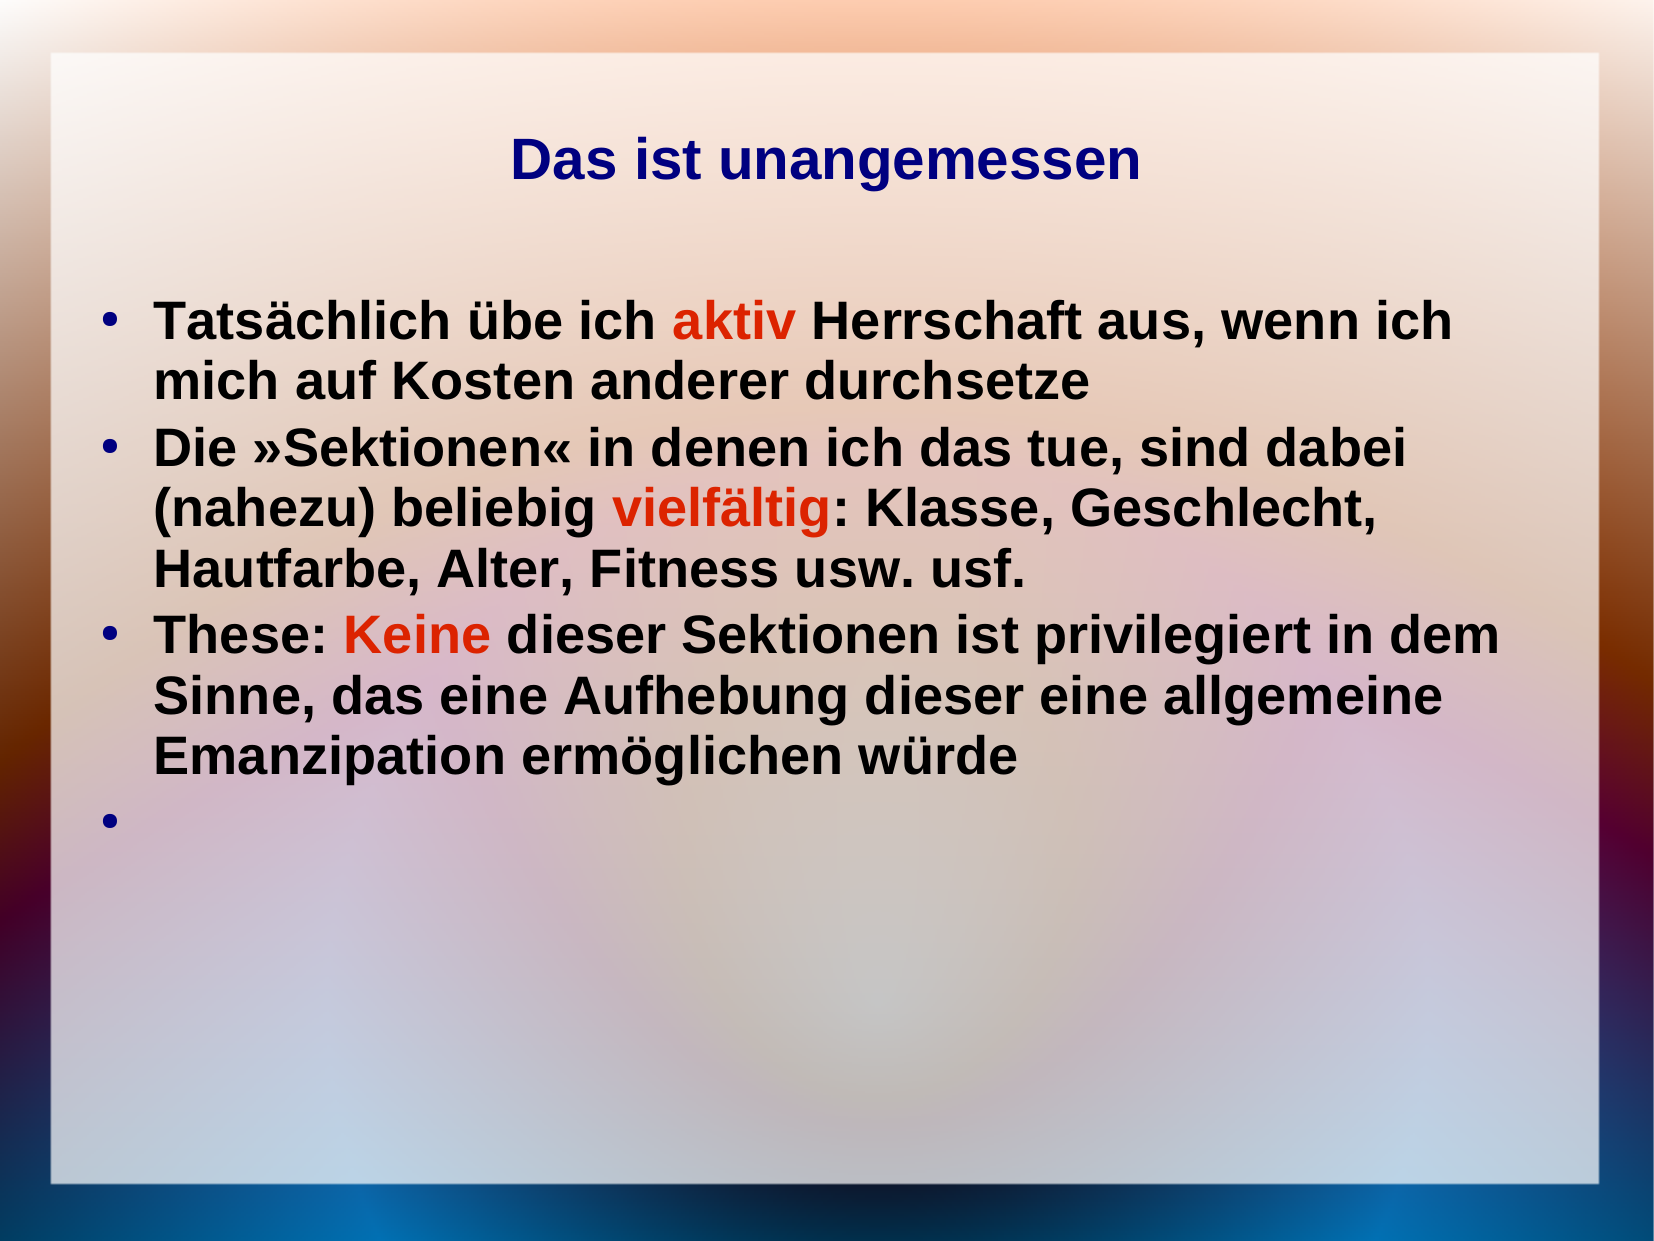

# Das ist unangemessen
Tatsächlich übe ich aktiv Herrschaft aus, wenn ich mich auf Kosten anderer durchsetze
Die »Sektionen« in denen ich das tue, sind dabei (nahezu) beliebig vielfältig: Klasse, Geschlecht, Hautfarbe, Alter, Fitness usw. usf.
These: Keine dieser Sektionen ist privilegiert in dem Sinne, das eine Aufhebung dieser eine allgemeine Emanzipation ermöglichen würde